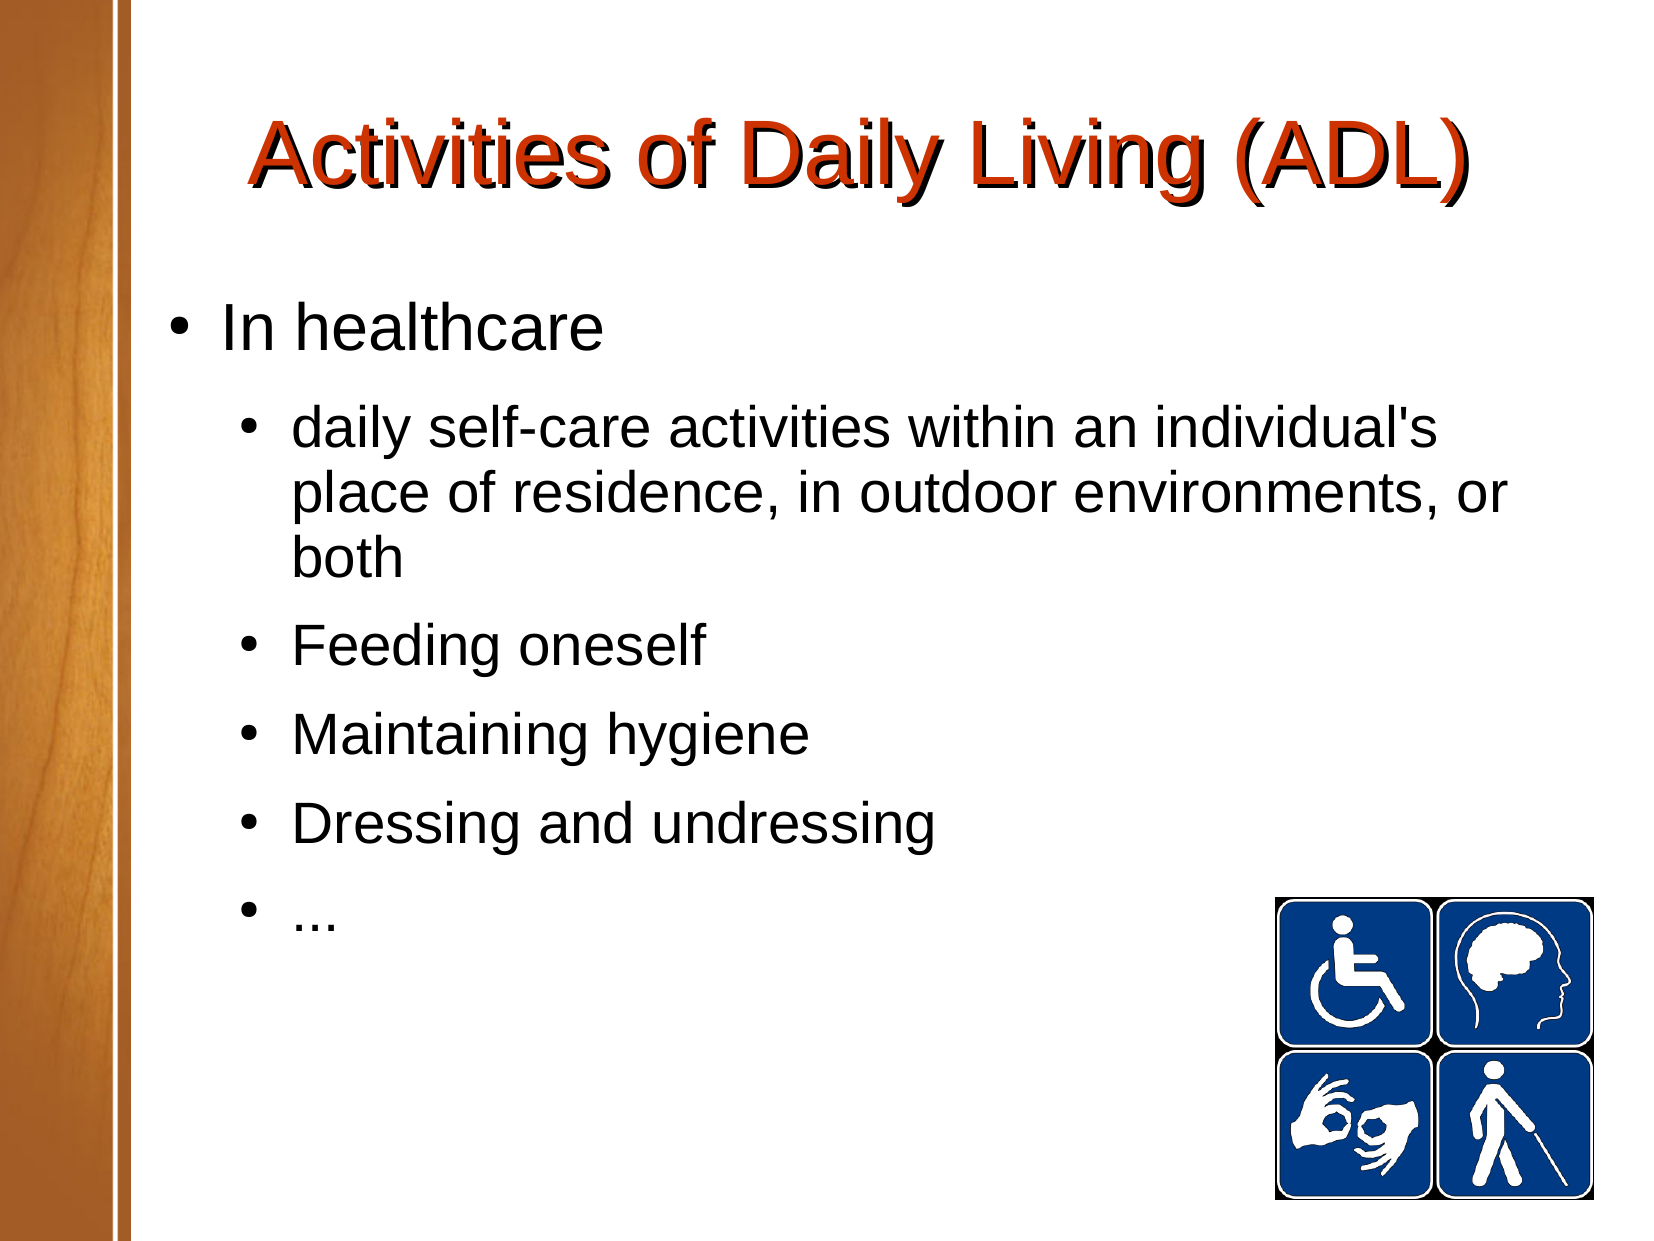

# Activities of Daily Living (ADL)
In healthcare
daily self-care activities within an individual's place of residence, in outdoor environments, or both
Feeding oneself
Maintaining hygiene
Dressing and undressing
...